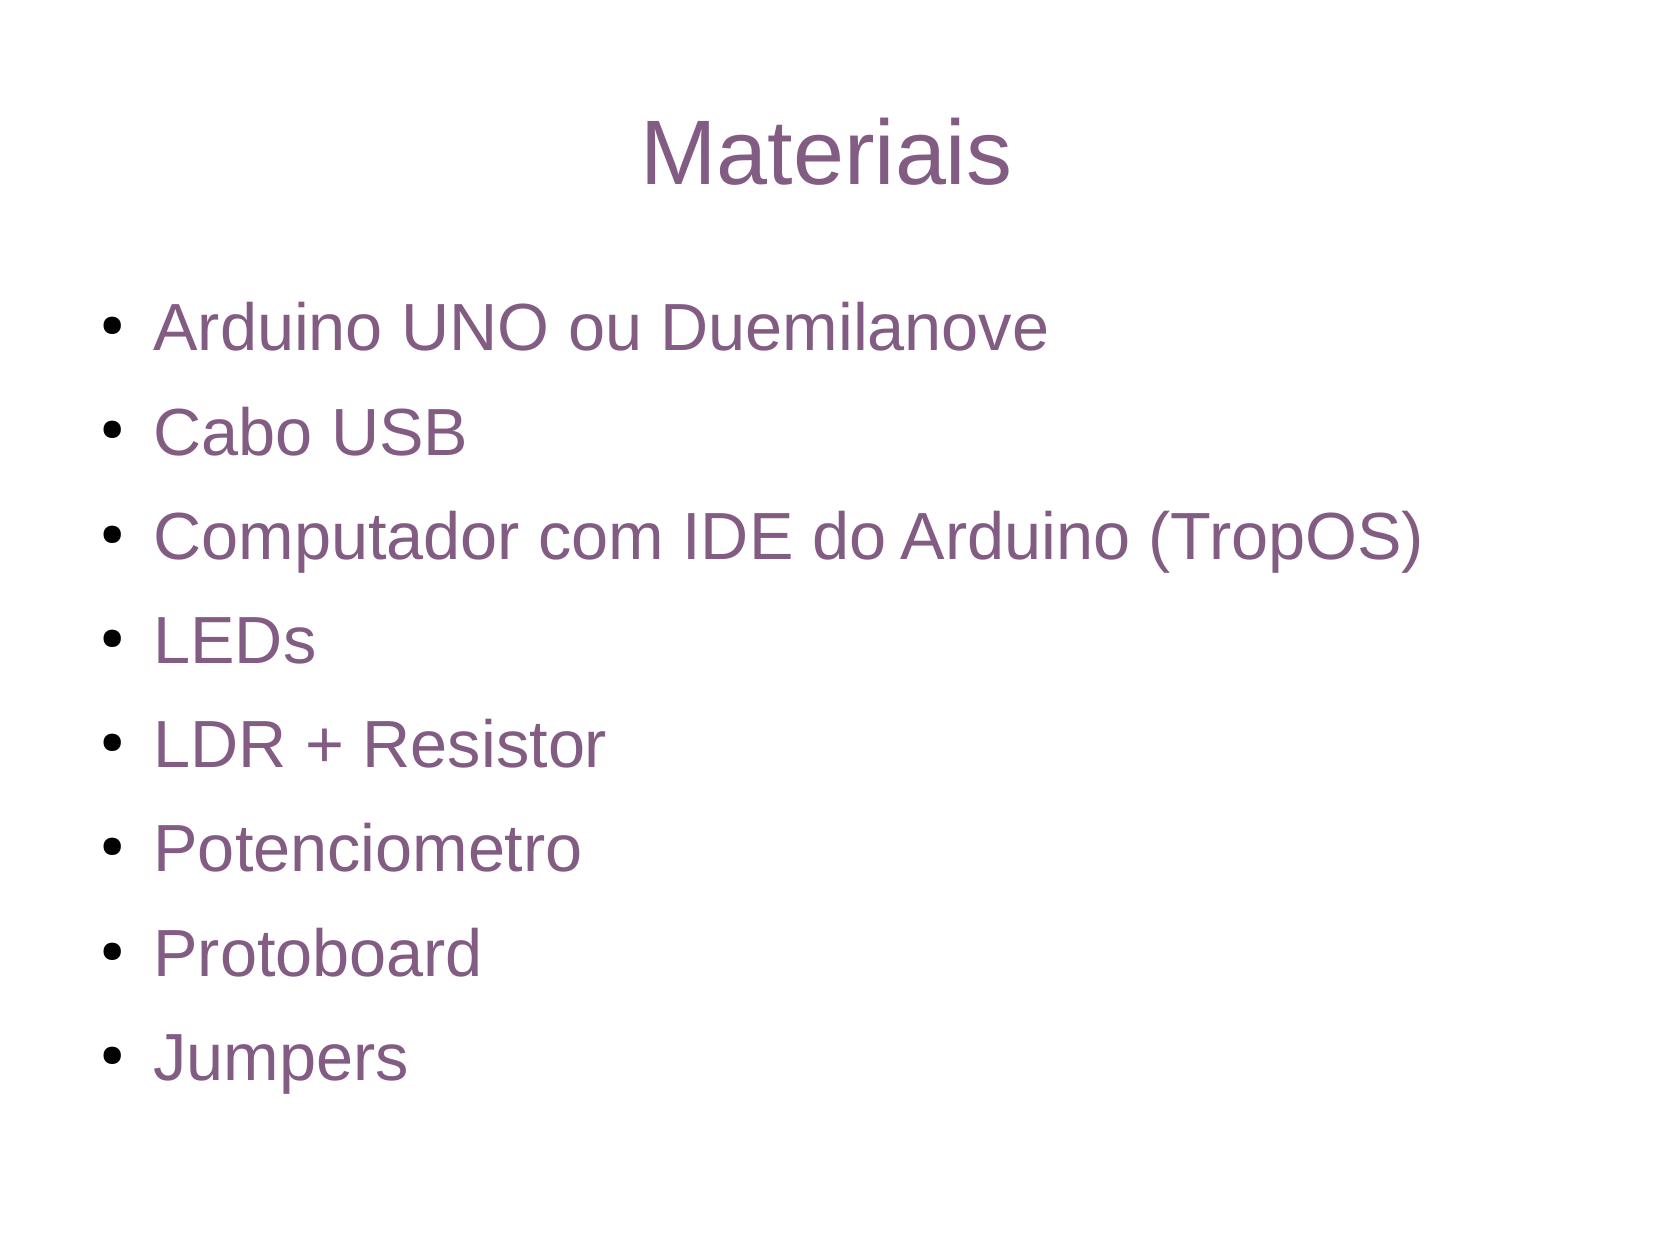

# Materiais
Arduino UNO ou Duemilanove
Cabo USB
Computador com IDE do Arduino (TropOS)
LEDs
LDR + Resistor
Potenciometro
Protoboard
Jumpers